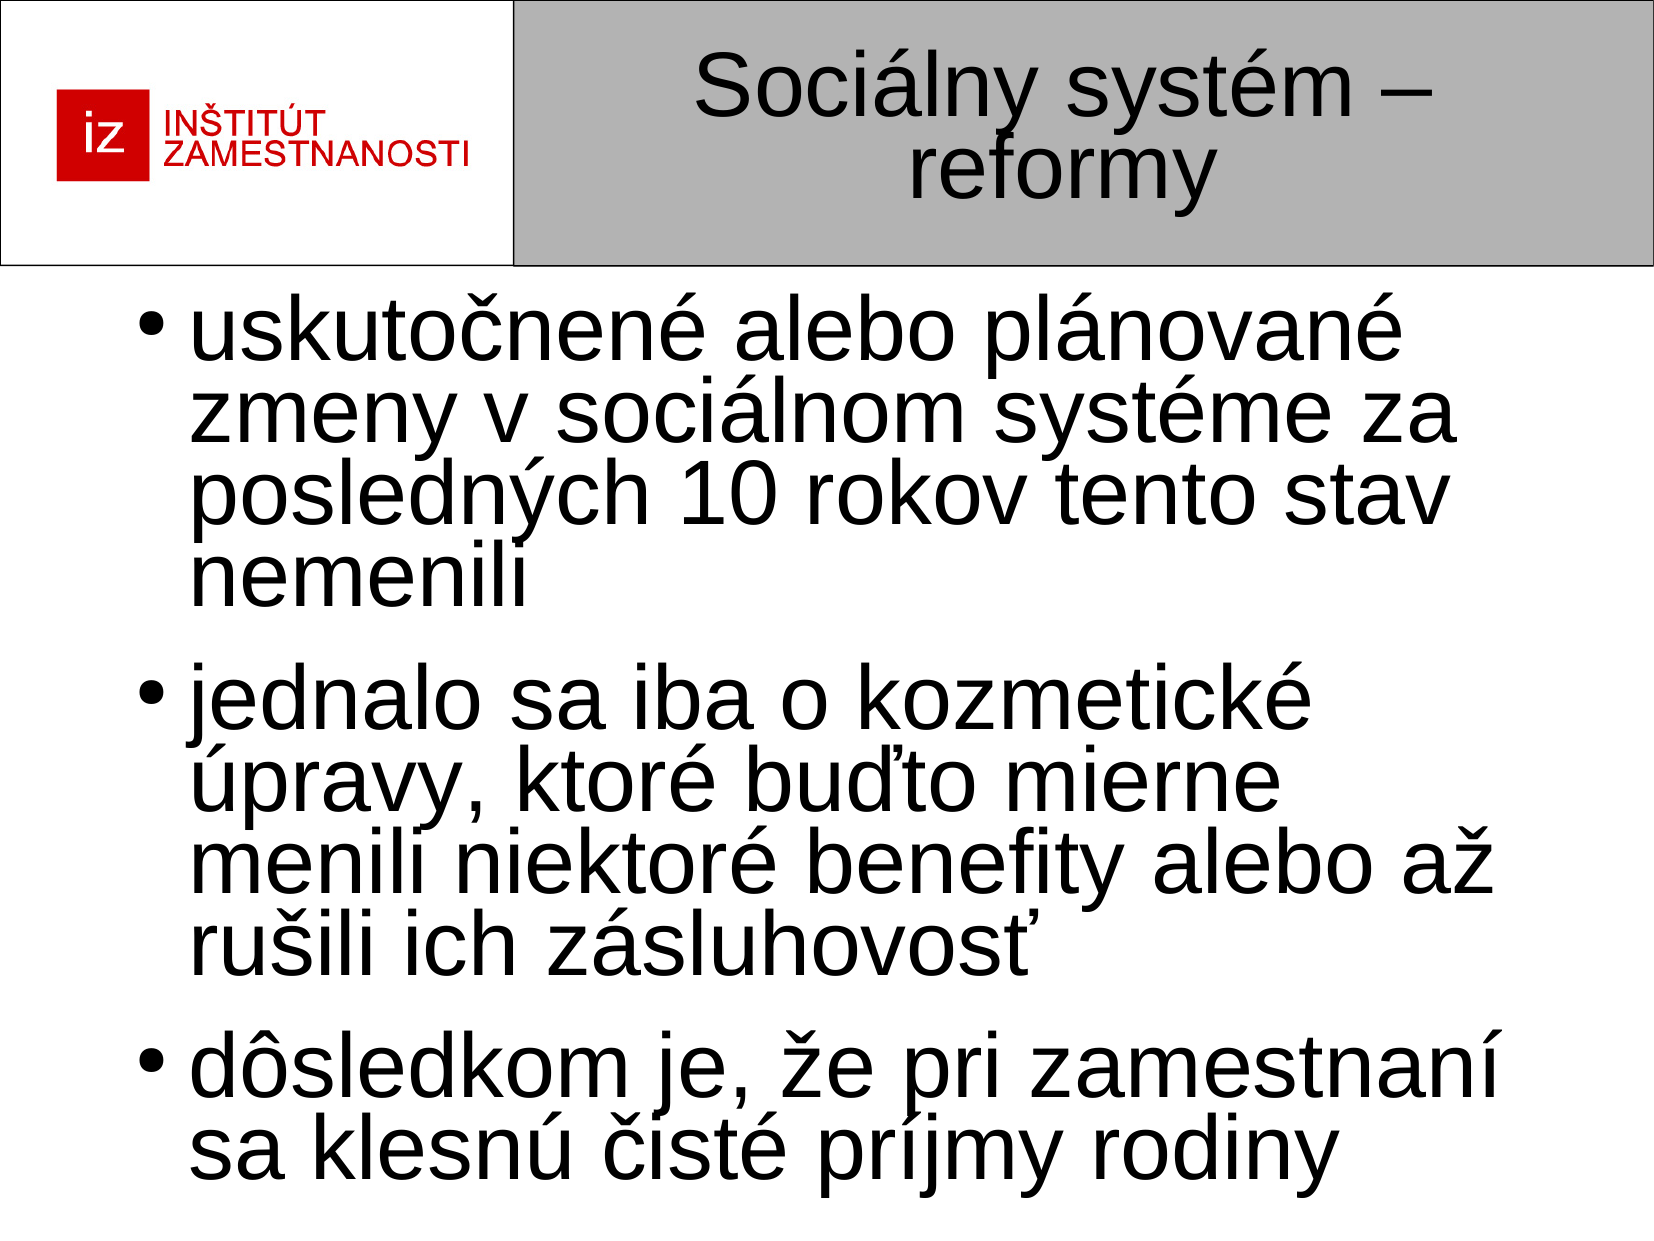

# Sociálny systém – reformy
uskutočnené alebo plánované zmeny v sociálnom systéme za posledných 10 rokov tento stav nemenili
jednalo sa iba o kozmetické úpravy, ktoré buďto mierne menili niektoré benefity alebo až rušili ich zásluhovosť
dôsledkom je, že pri zamestnaní sa klesnú čisté príjmy rodiny